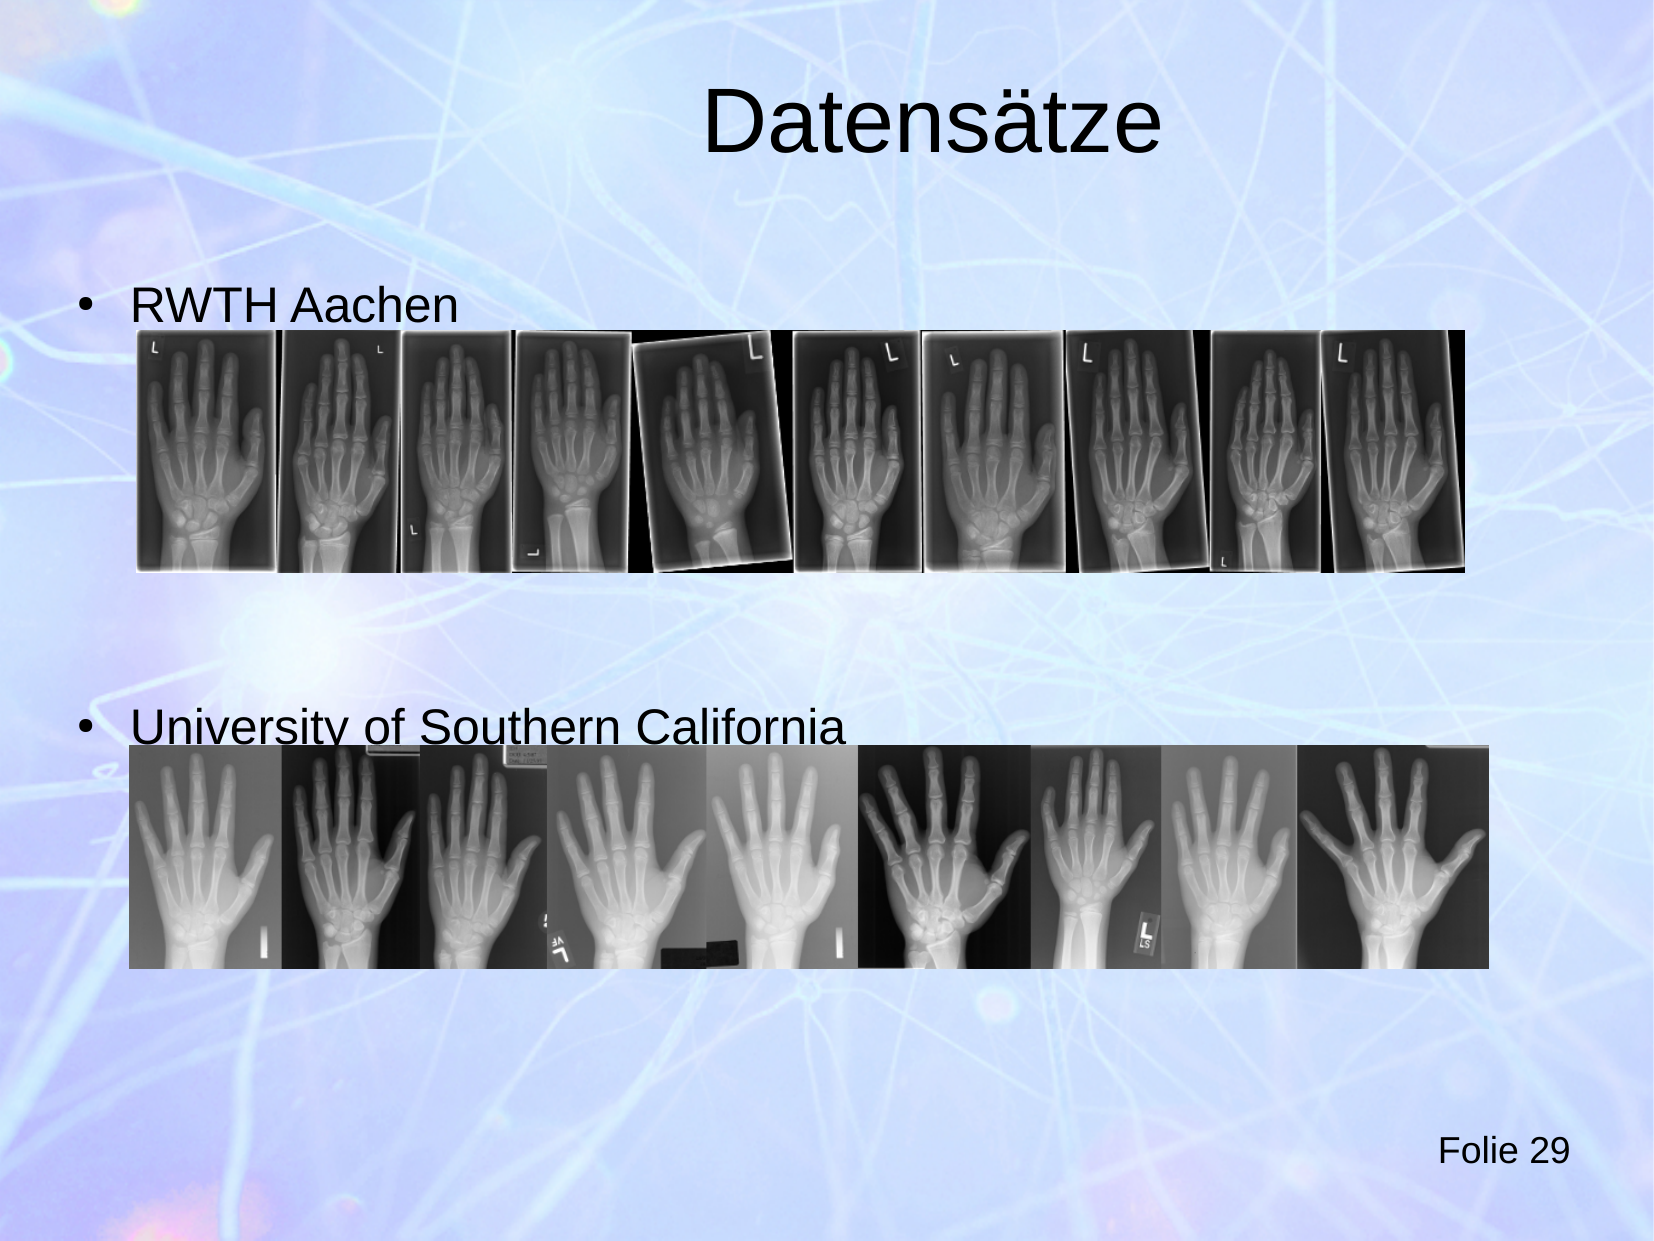

# Datensätze
RWTH Aachen
University of Southern California
29